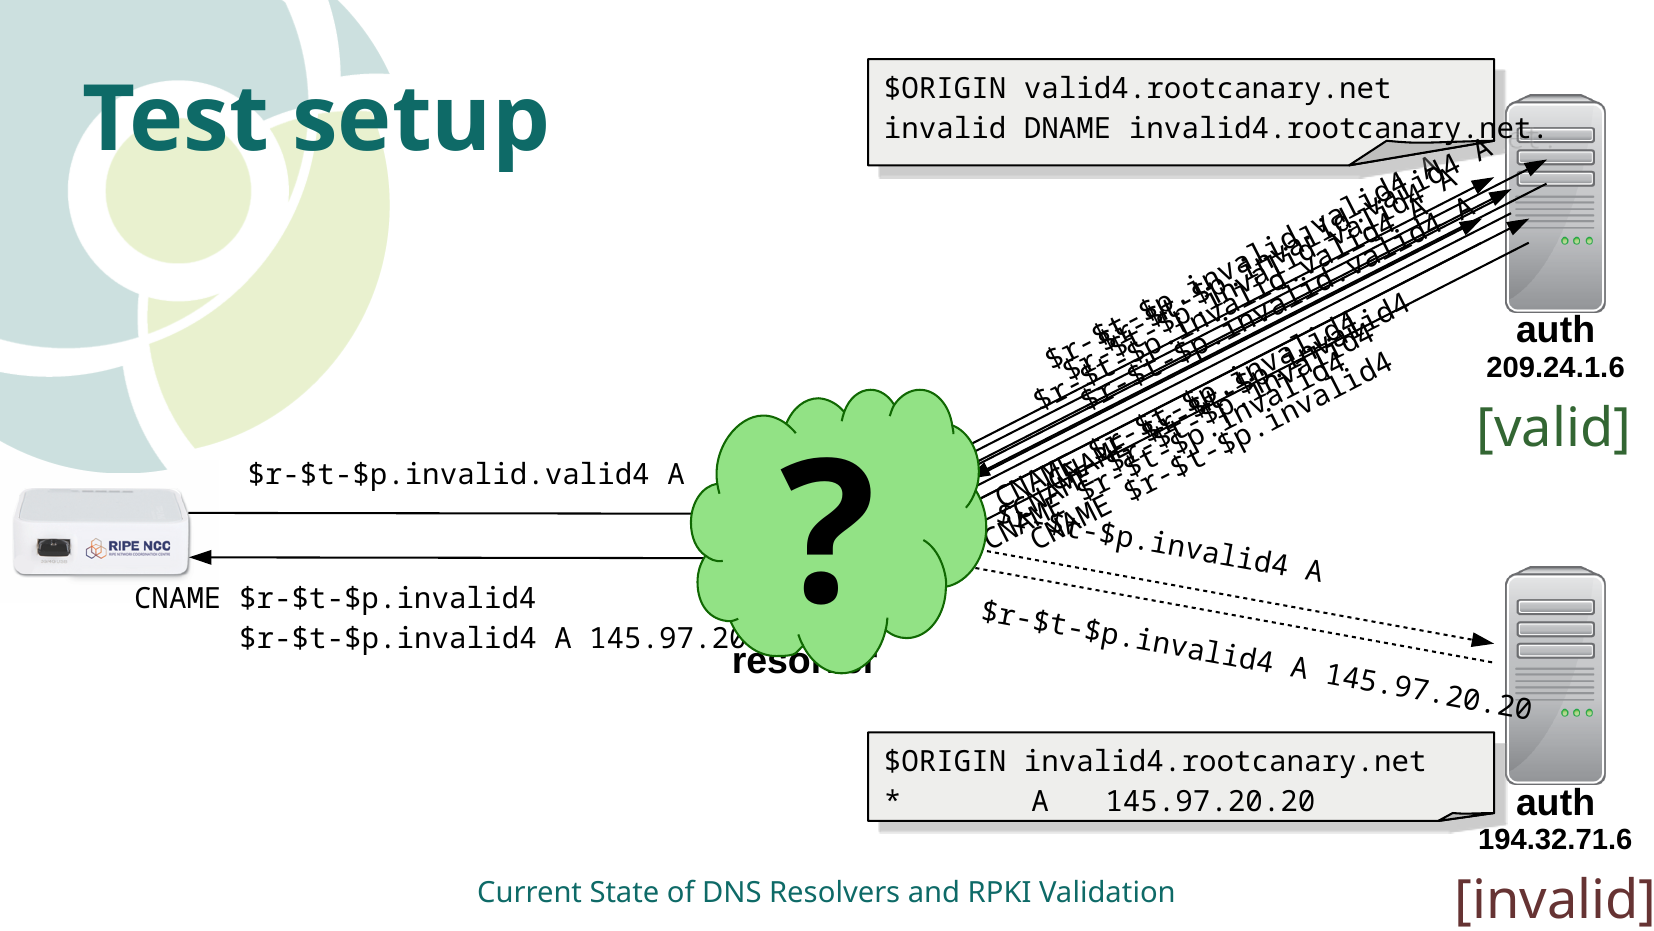

# Test setup
$ORIGIN valid4.rootcanary.net
invalid DNAME invalid4.rootcanary.net.
auth
209.24.1.6
 $r-$t-$p.invalid.valid4 A
 $r-$t-$p.invalid.valid4 A
 CNAME $r-$t-$p.invalid4
 $r-$t-$p.invalid.valid4 A
 CNAME $r-$t-$p.invalid4
 CNAME $r-$t-$p.invalid4
 $r-$t-$p.invalid.valid4 A
 $r-$t-$p.invalid.valid4 A
 CNAME $r-$t-$p.invalid4
 CNAME $r-$t-$p.invalid4
[valid]
?
resolver
$r-$t-$p.invalid.valid4 A
 $r-$t-$p.invalid4 A
 $r-$t-$p.invalid4 A 145.97.20.20
CNAME $r-$t-$p.invalid4
 $r-$t-$p.invalid4 A 145.97.20.20
auth
194.32.71.6
$ORIGIN invalid4.rootcanary.net
*		A	145.97.20.20
Current State of DNS Resolvers and RPKI Validation
[invalid]